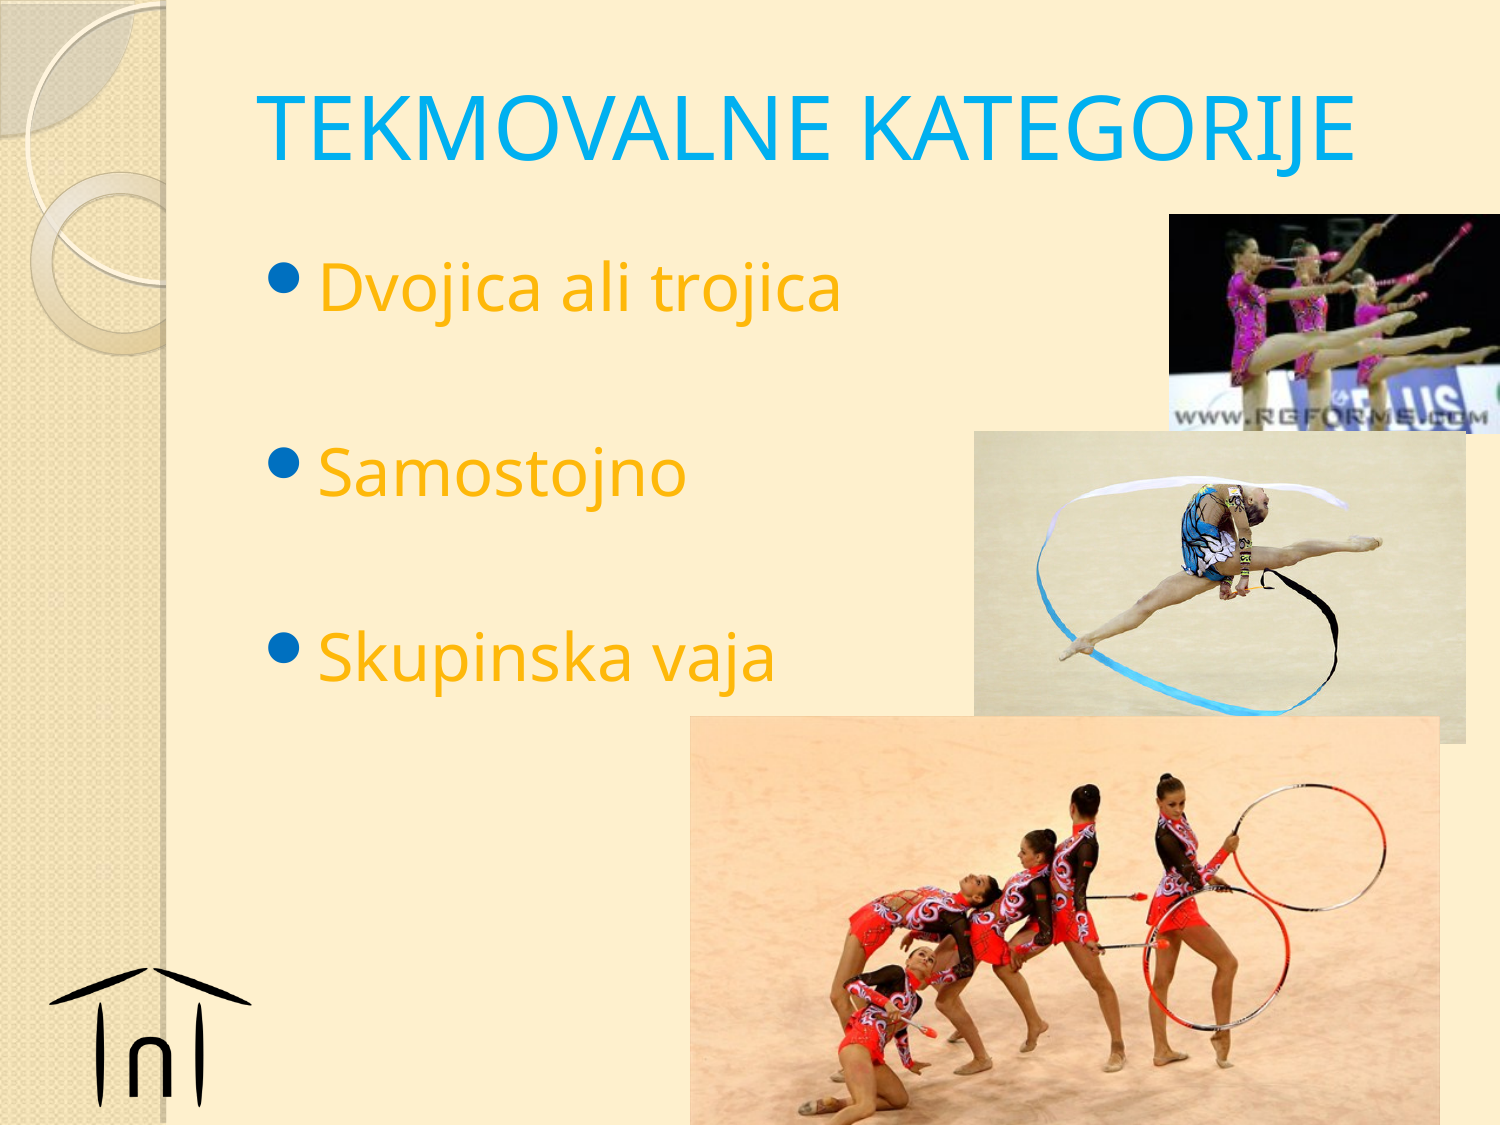

# TEKMOVALNE KATEGORIJE
Dvojica ali trojica
Samostojno
Skupinska vaja